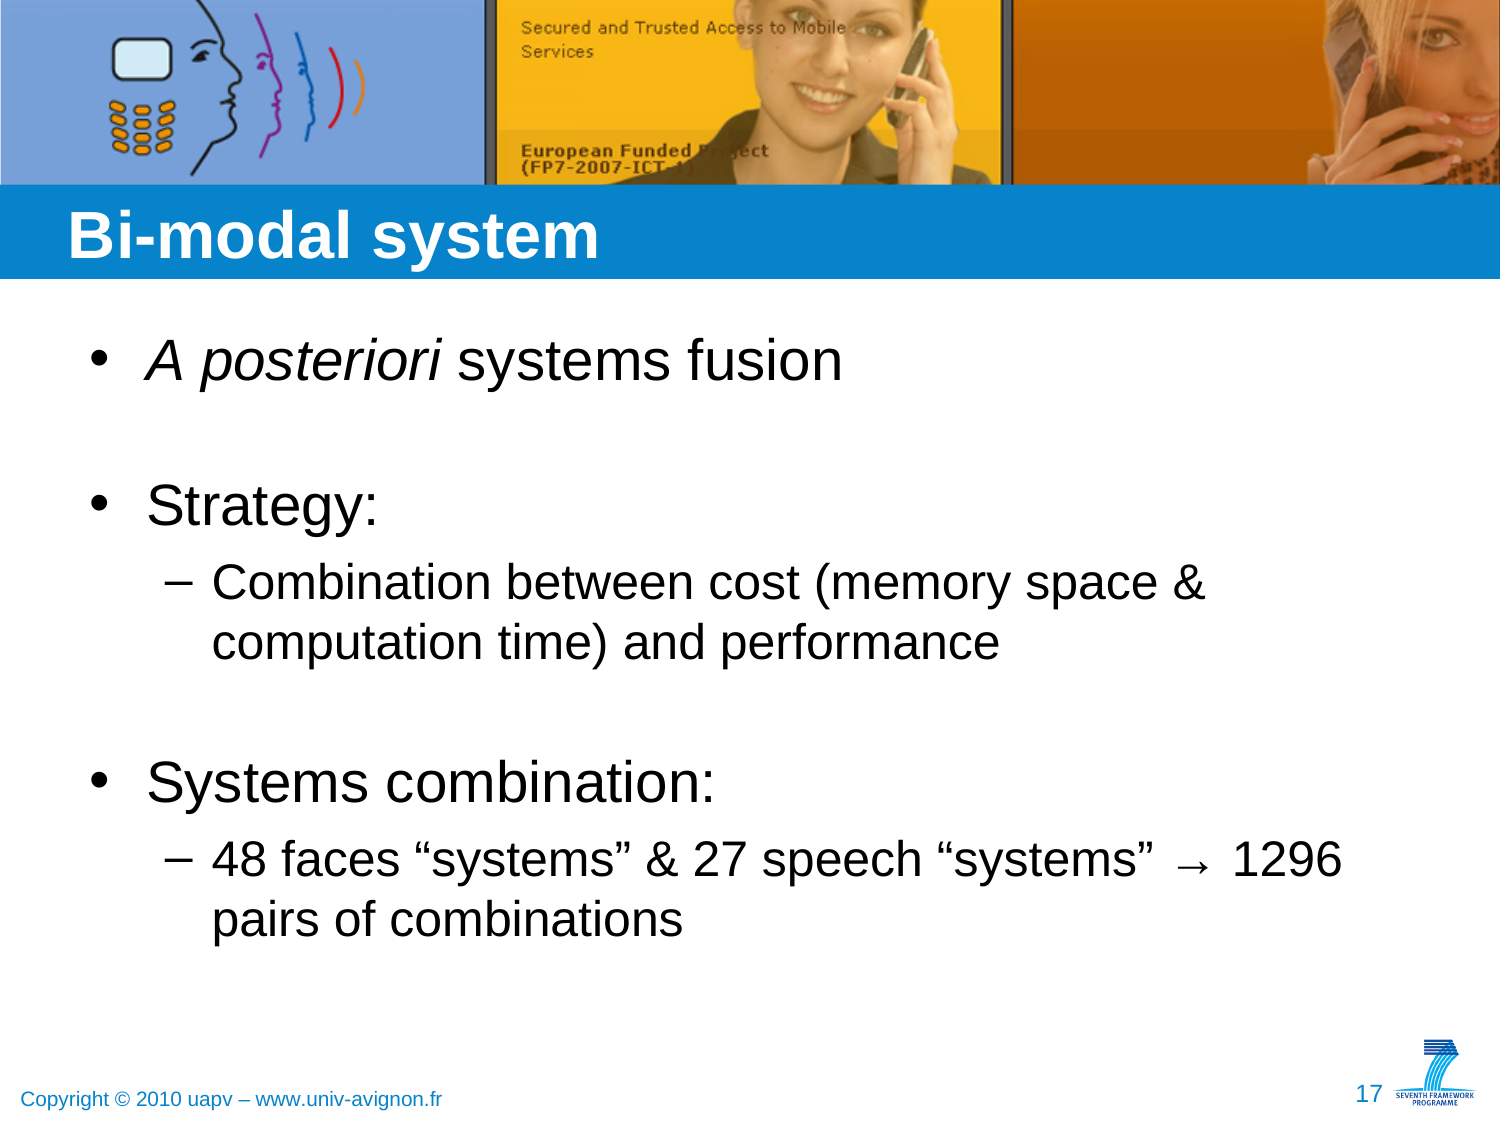

# Bi-modal system
A posteriori systems fusion
Strategy:
Combination between cost (memory space & computation time) and performance
Systems combination:
48 faces “systems” & 27 speech “systems” → 1296 pairs of combinations